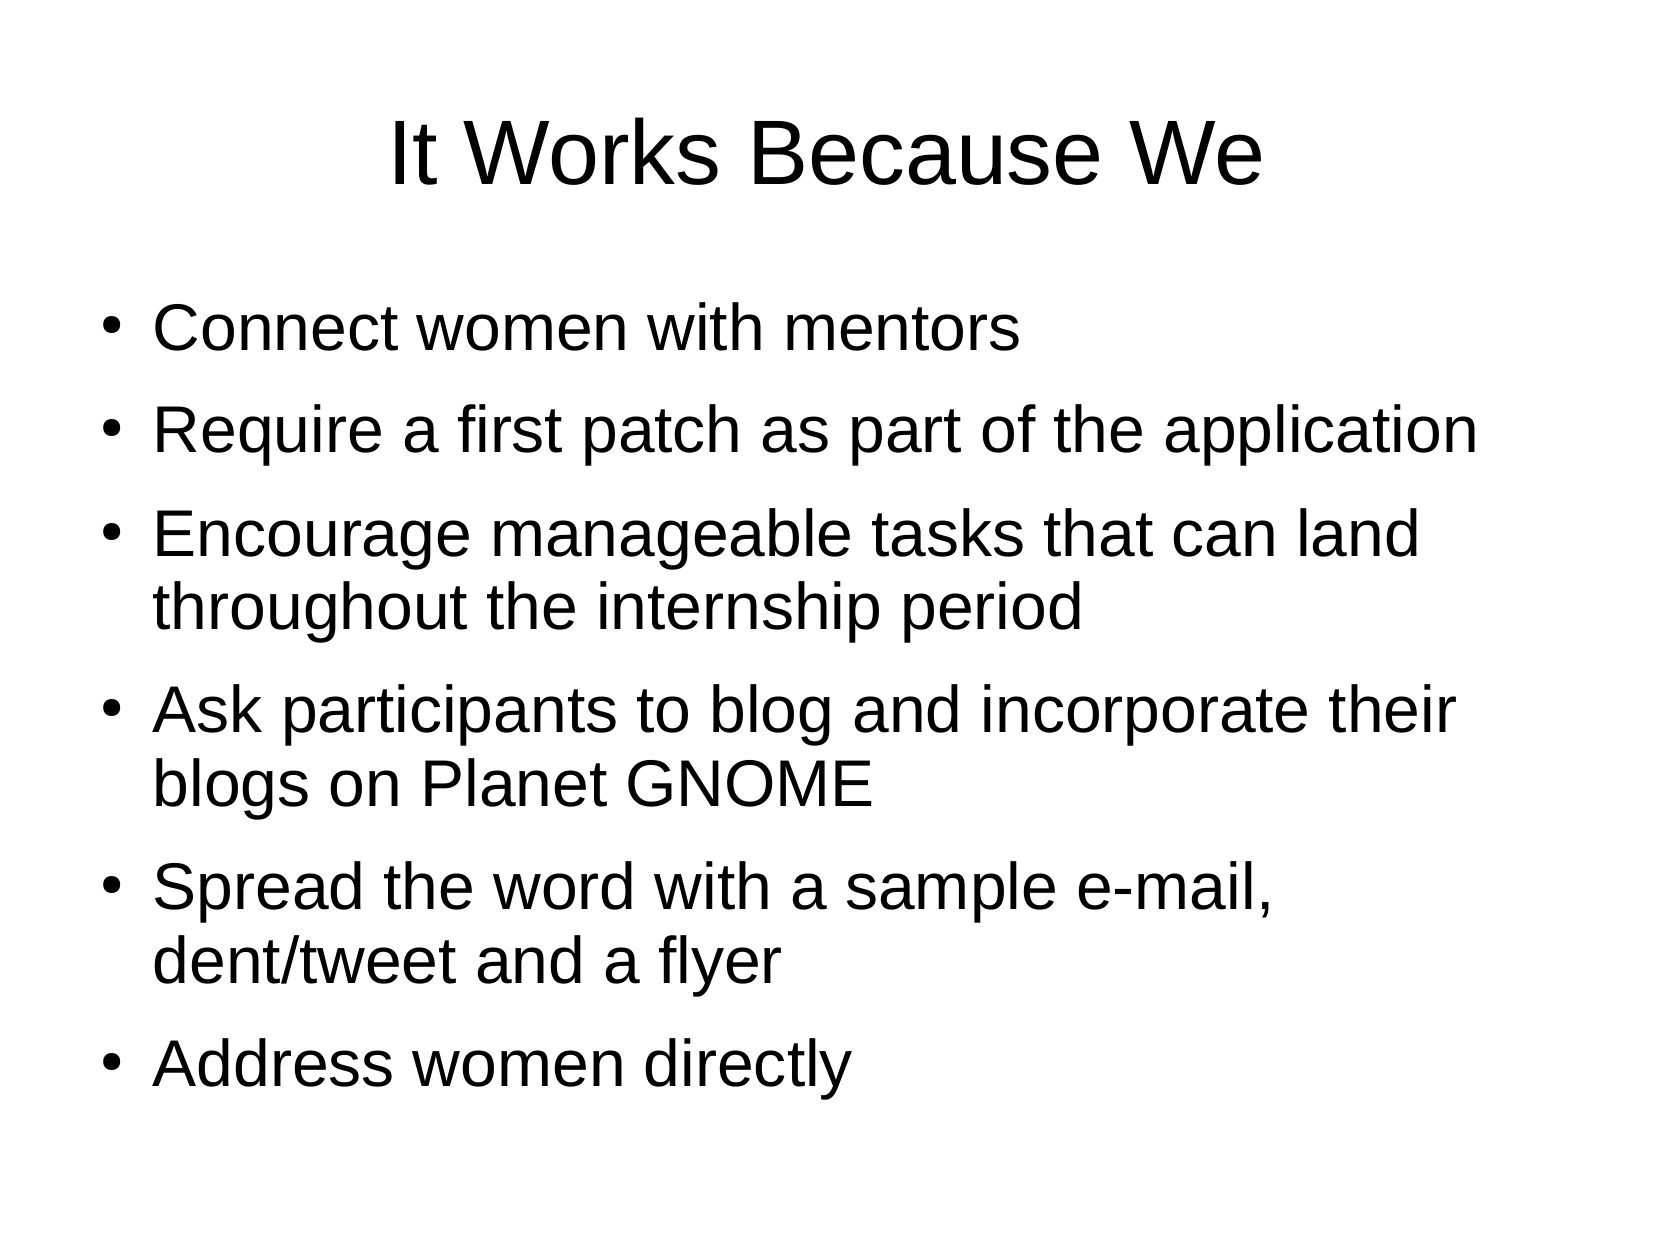

# It Works Because We
Connect women with mentors
Require a first patch as part of the application
Encourage manageable tasks that can land throughout the internship period
Ask participants to blog and incorporate their blogs on Planet GNOME
Spread the word with a sample e-mail, dent/tweet and a flyer
Address women directly